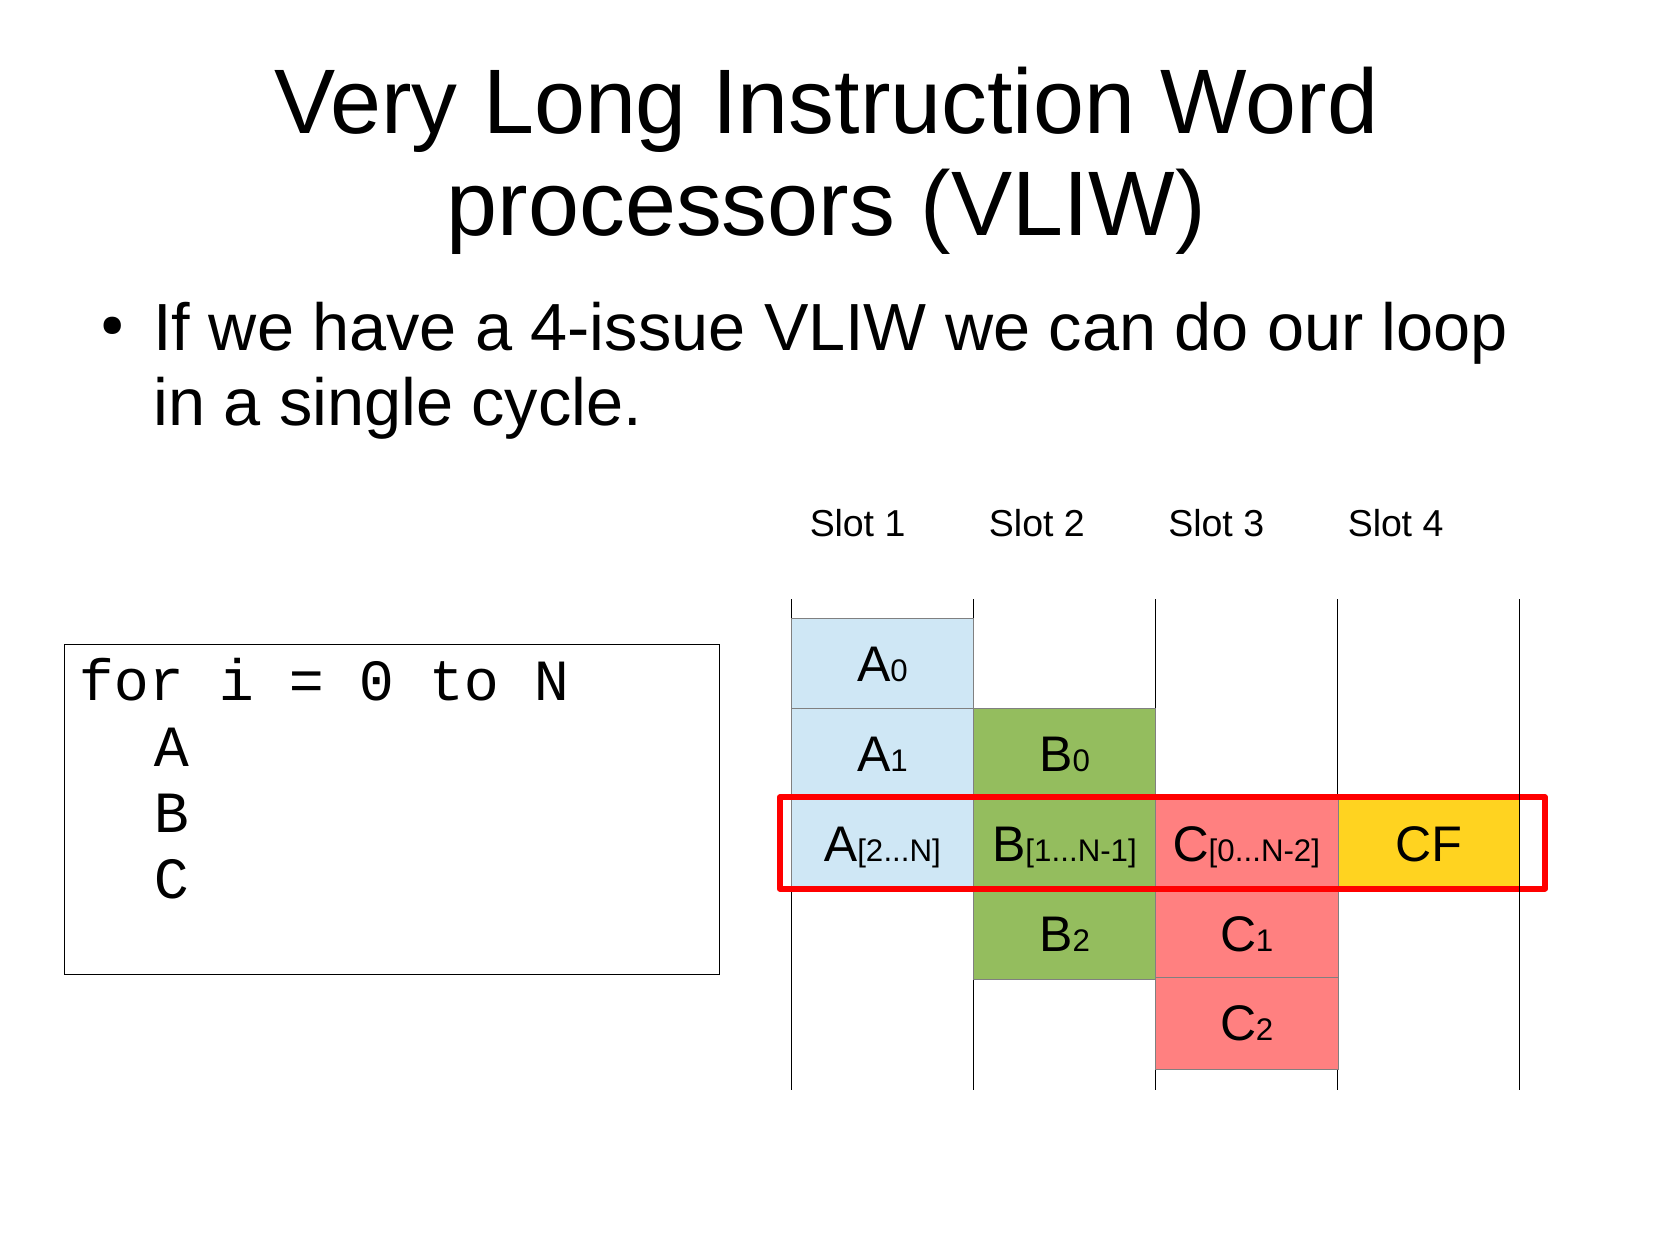

# Very Long Instruction Word processors (VLIW)
If we have a 4-issue VLIW we can do our loop in a single cycle.
Slot 1 Slot 2 Slot 3 Slot 4
A0
for i = 0 to N
	A
	B
	C
A1
B0
A[2...N]
B[1...N-1]
C[0...N-2]
CF
B2
C1
C2